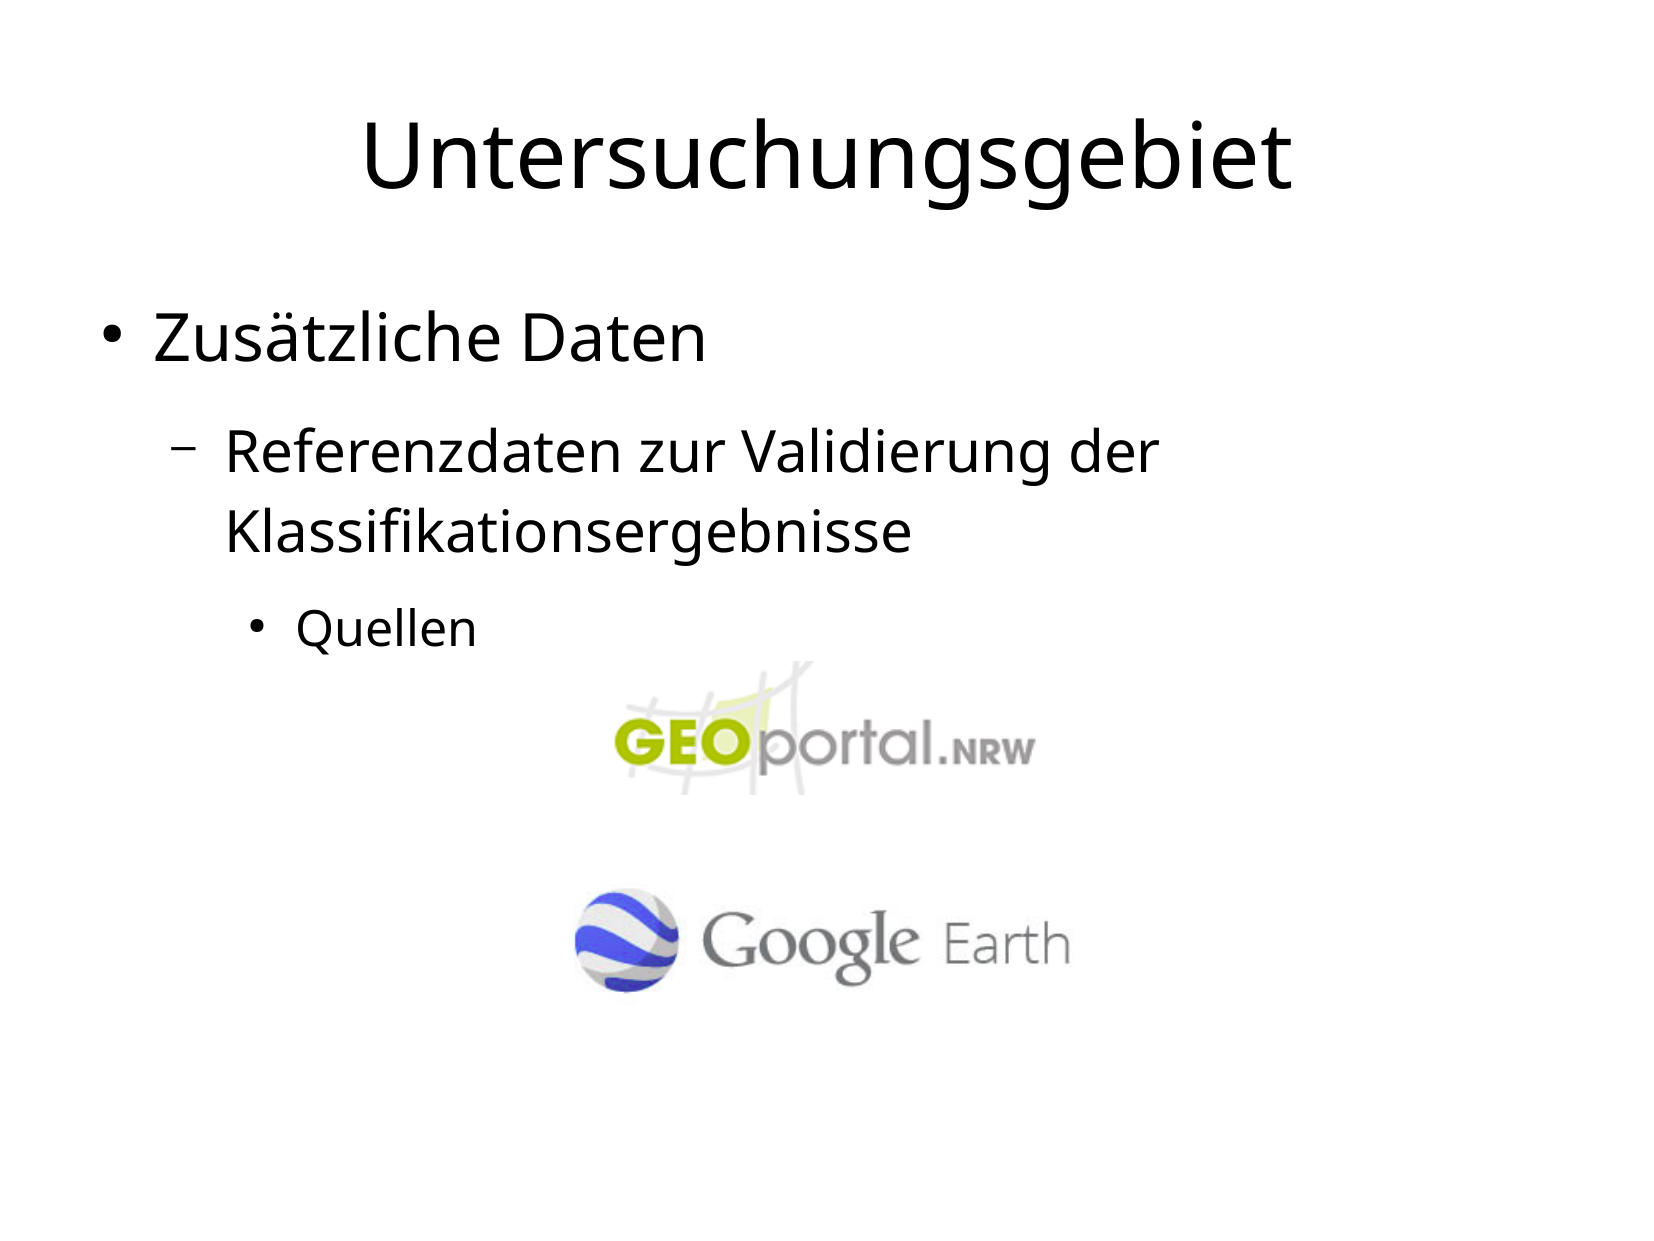

# Untersuchungsgebiet
Zusätzliche Daten
Referenzdaten zur Validierung der Klassifikationsergebnisse
Quellen